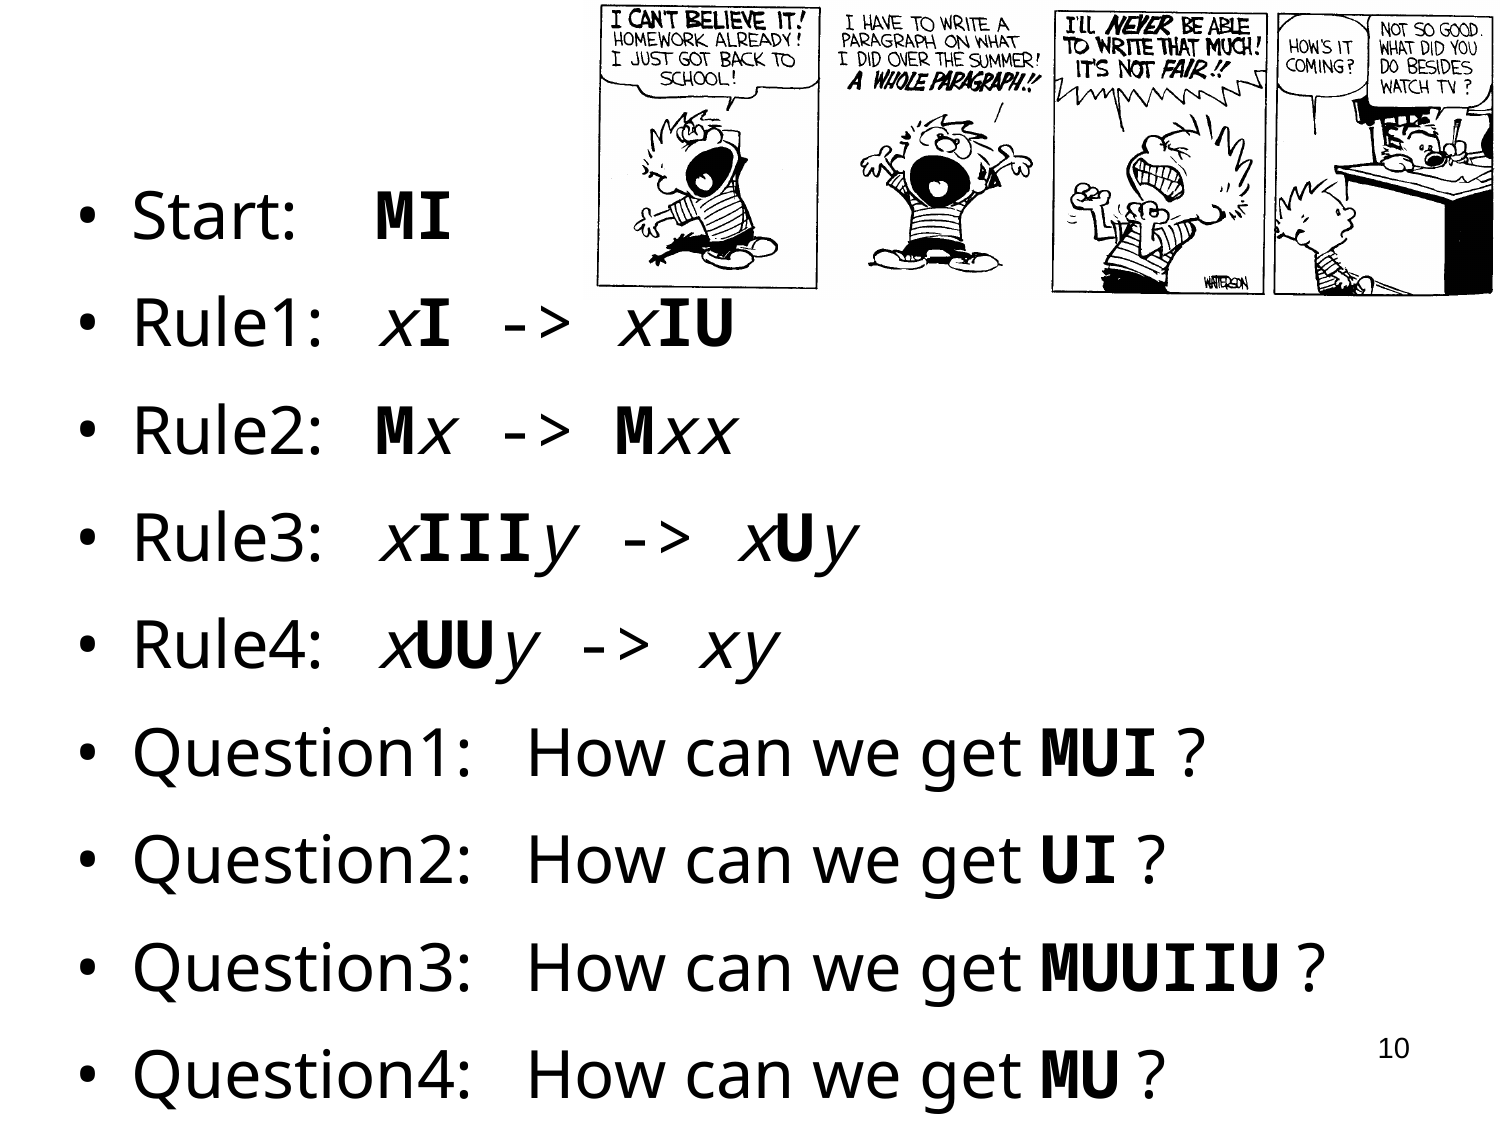

# Start:	MI
Rule1:	xI -> xIU
Rule2:	Mx -> Mxx
Rule3:	xIIIy -> xUy
Rule4:	xUUy -> xy
Question1:	How can we get MUI ?
Question2:	How can we get UI ?
Question3:	How can we get MUUIIU ?
Question4:	How can we get MU ?
http://planetmath.org/encyclopedia/HofstadtersMIUSystem.html
10